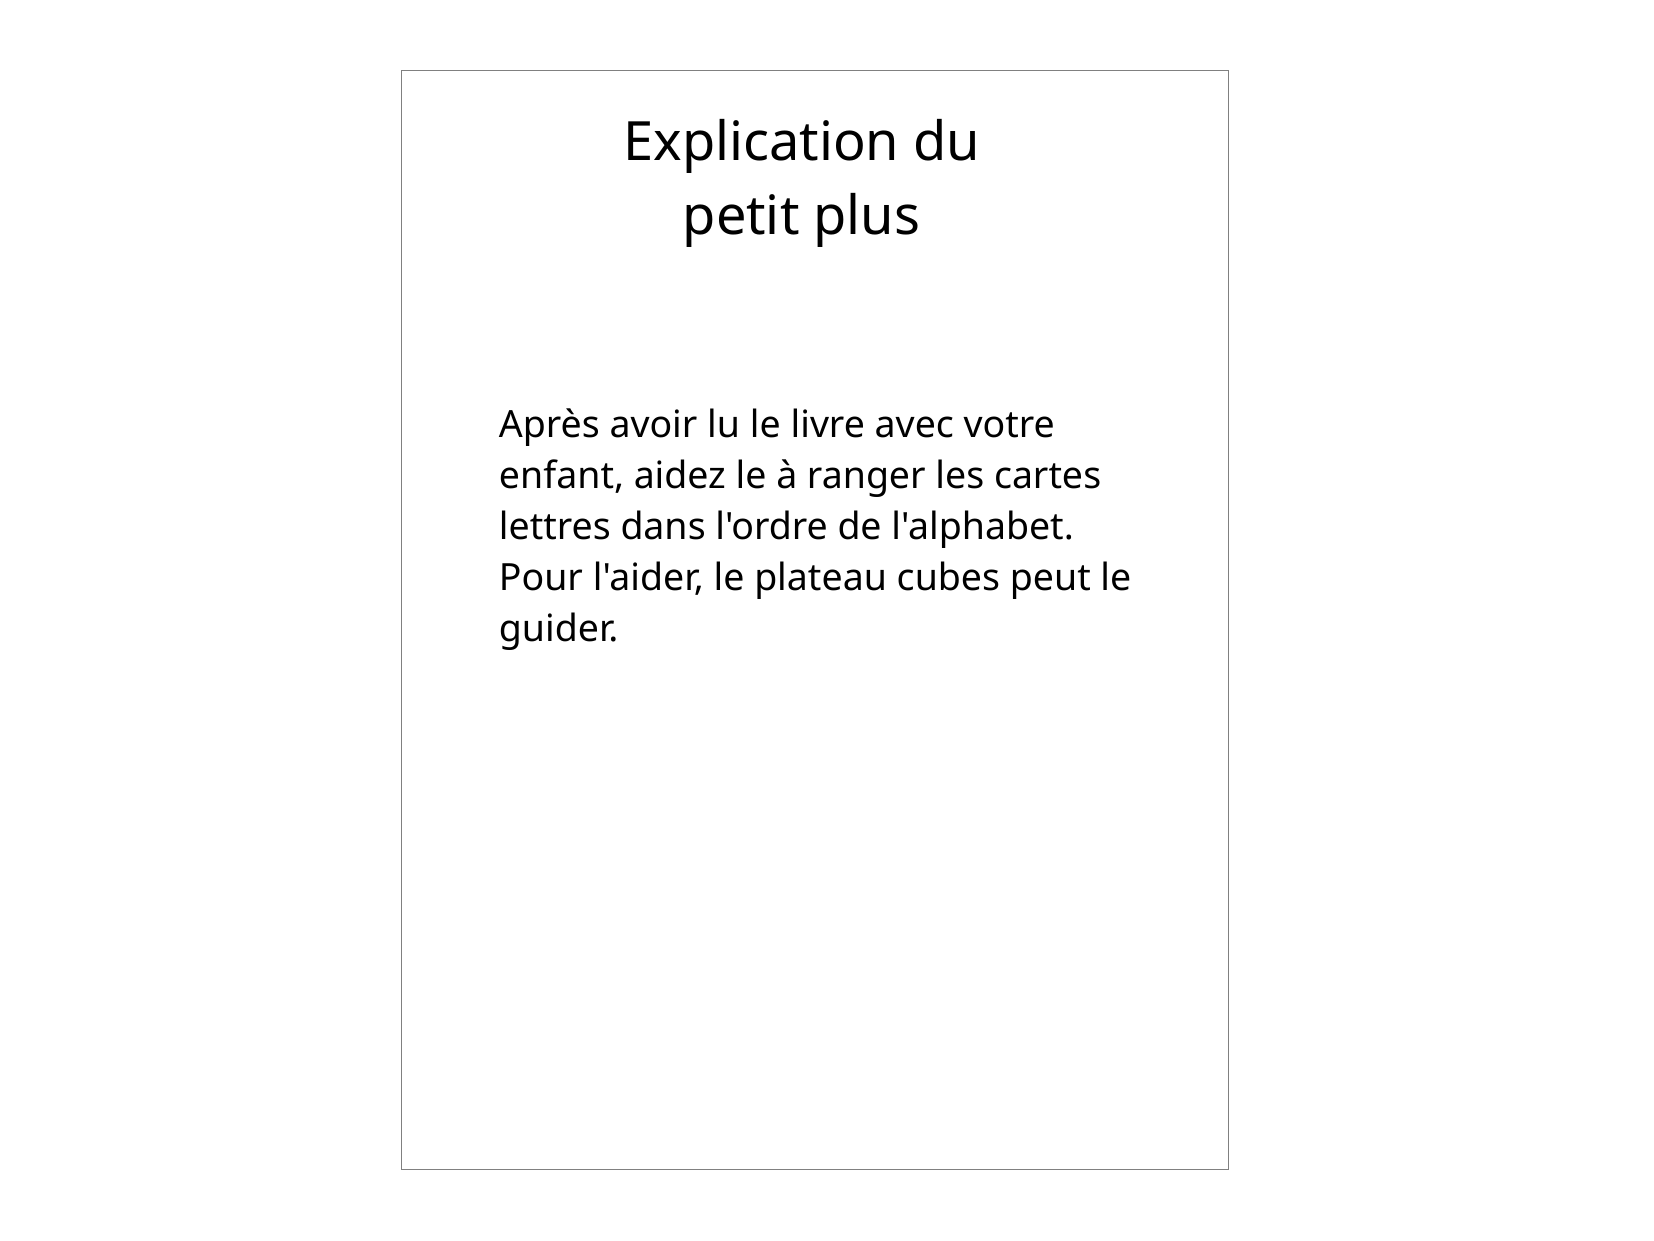

Explication du petit plus
Après avoir lu le livre avec votre enfant, aidez le à ranger les cartes lettres dans l'ordre de l'alphabet. Pour l'aider, le plateau cubes peut le guider.